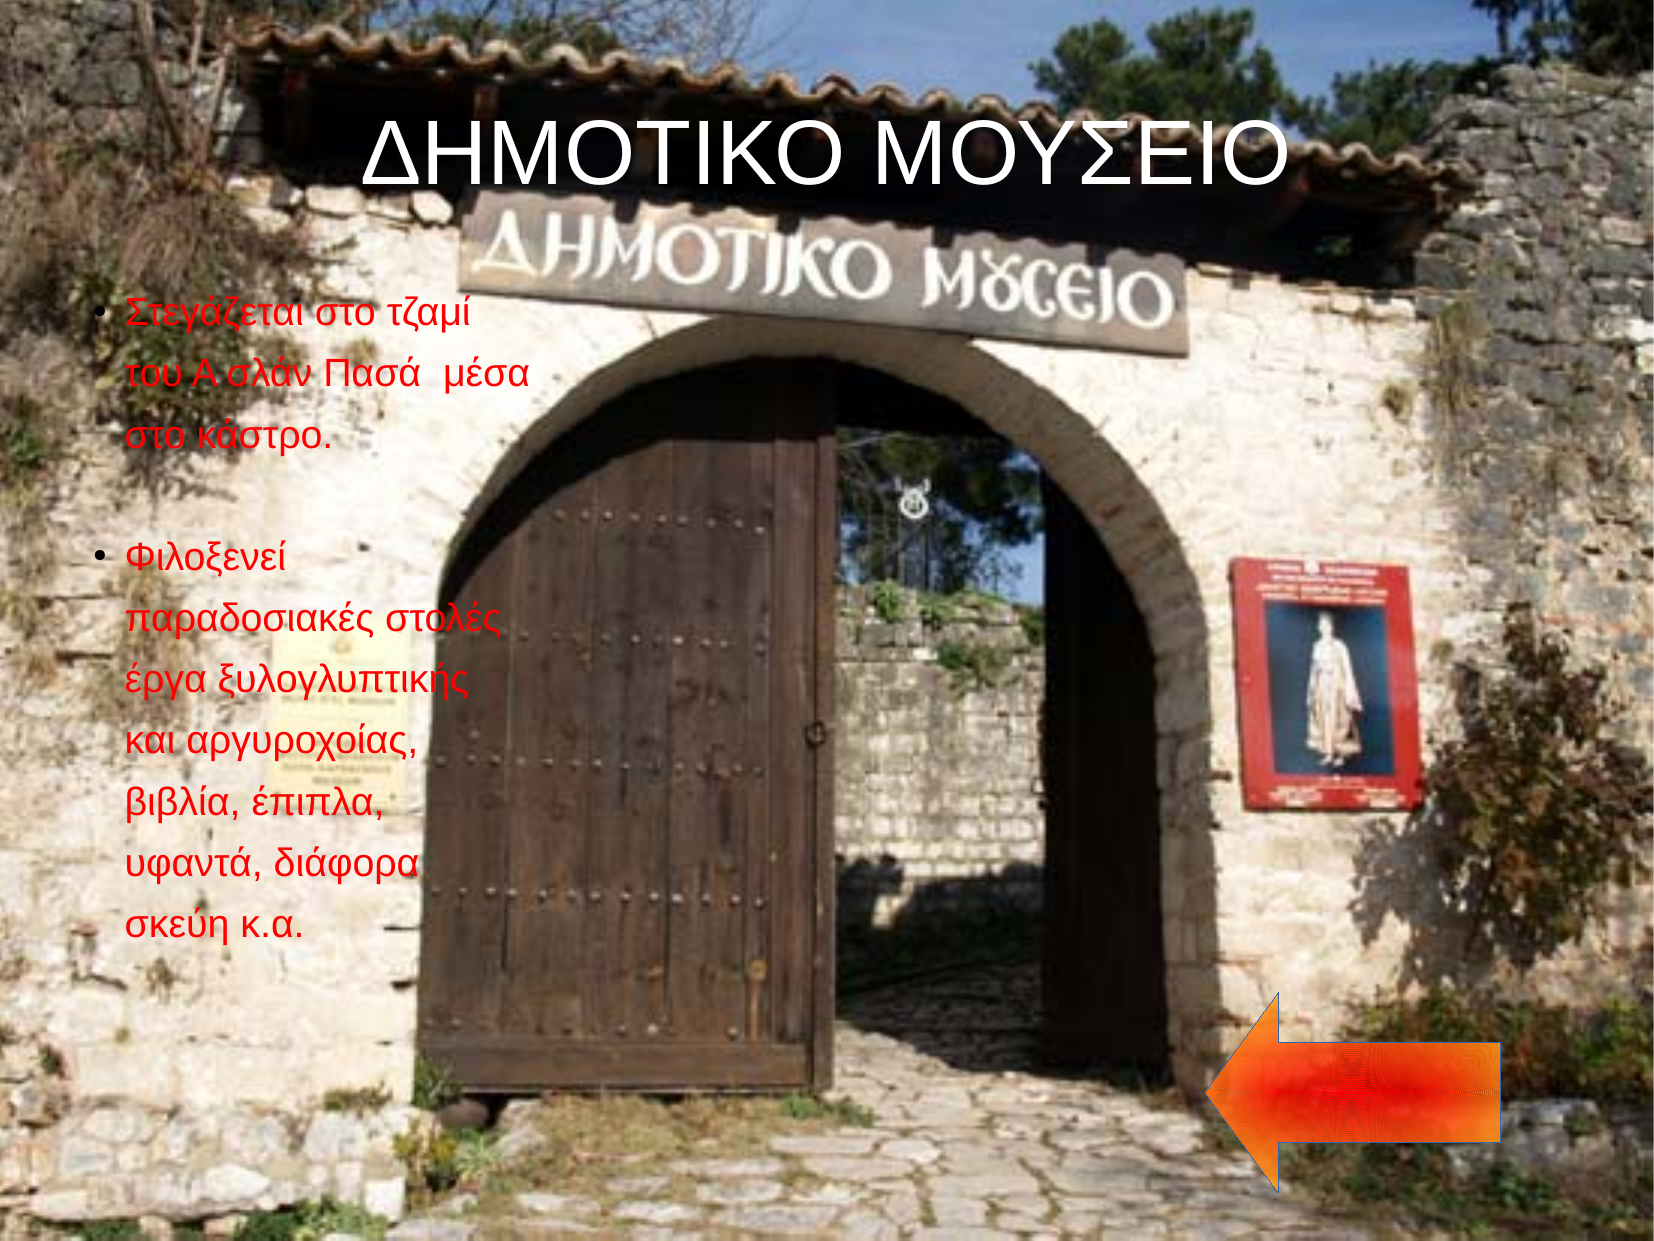

# ΔΗΜΟΤΙΚΟ ΜΟΥΣΕΙΟ
Στεγάζεται στο τζαμί
του Α σλάν Πασά μέσα
στο κάστρο.
Φιλοξενεί
παραδοσιακές στολές
έργα ξυλογλυπτικής
και αργυροχοίας,
βιβλία, έπιπλα,
υφαντά, διάφορα
σκεύη κ.α.